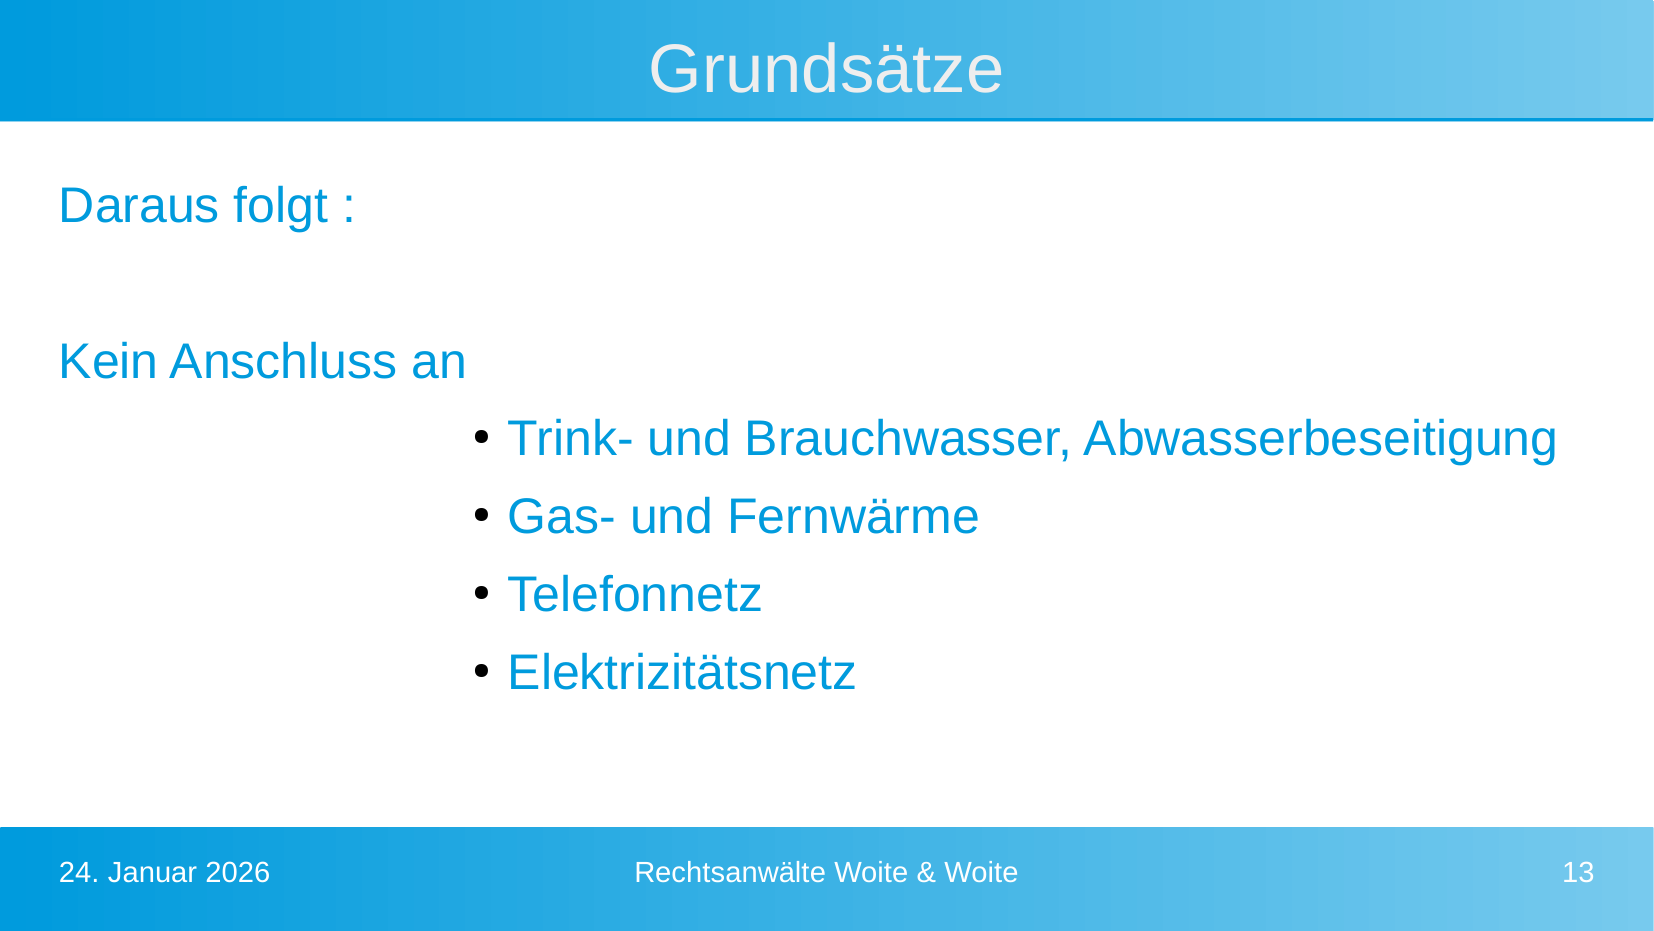

# Grundsätze
Daraus folgt :
Kein Anschluss an
Trink- und Brauchwasser, Abwasserbeseitigung
Gas- und Fernwärme
Telefonnetz
Elektrizitätsnetz
13